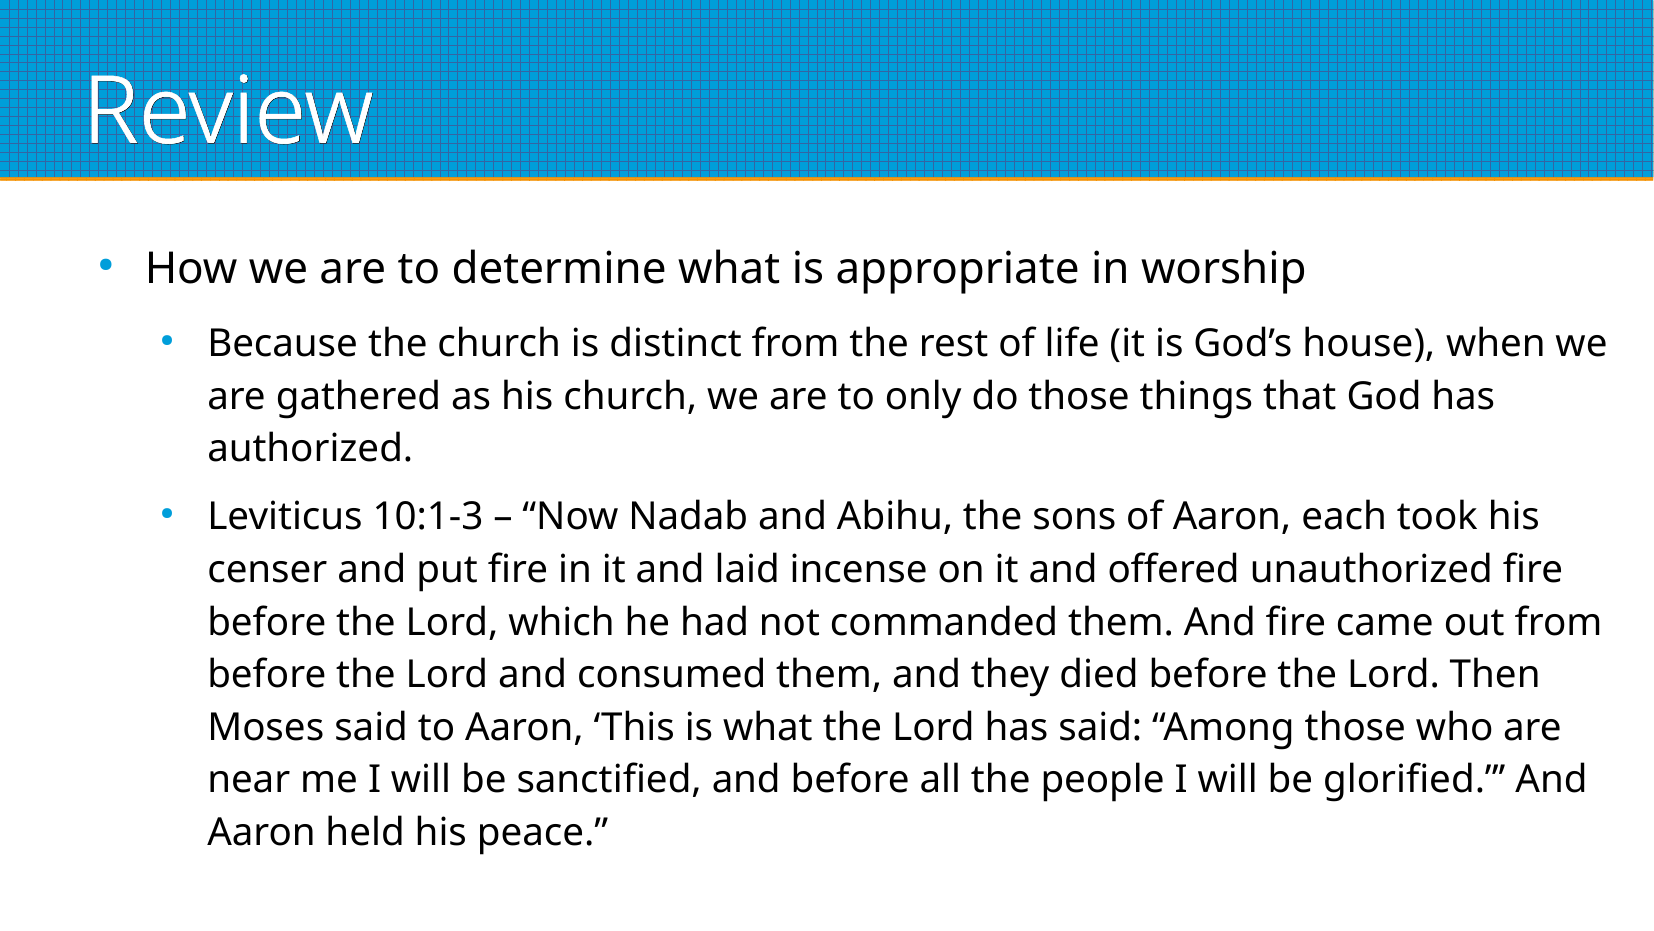

# Review
How we are to determine what is appropriate in worship
Because the church is distinct from the rest of life (it is God’s house), when we are gathered as his church, we are to only do those things that God has authorized.
Leviticus 10:1-3 – “Now Nadab and Abihu, the sons of Aaron, each took his censer and put fire in it and laid incense on it and offered unauthorized fire before the Lord, which he had not commanded them. And fire came out from before the Lord and consumed them, and they died before the Lord. Then Moses said to Aaron, ‘This is what the Lord has said: “Among those who are near me I will be sanctified, and before all the people I will be glorified.”’ And Aaron held his peace.”